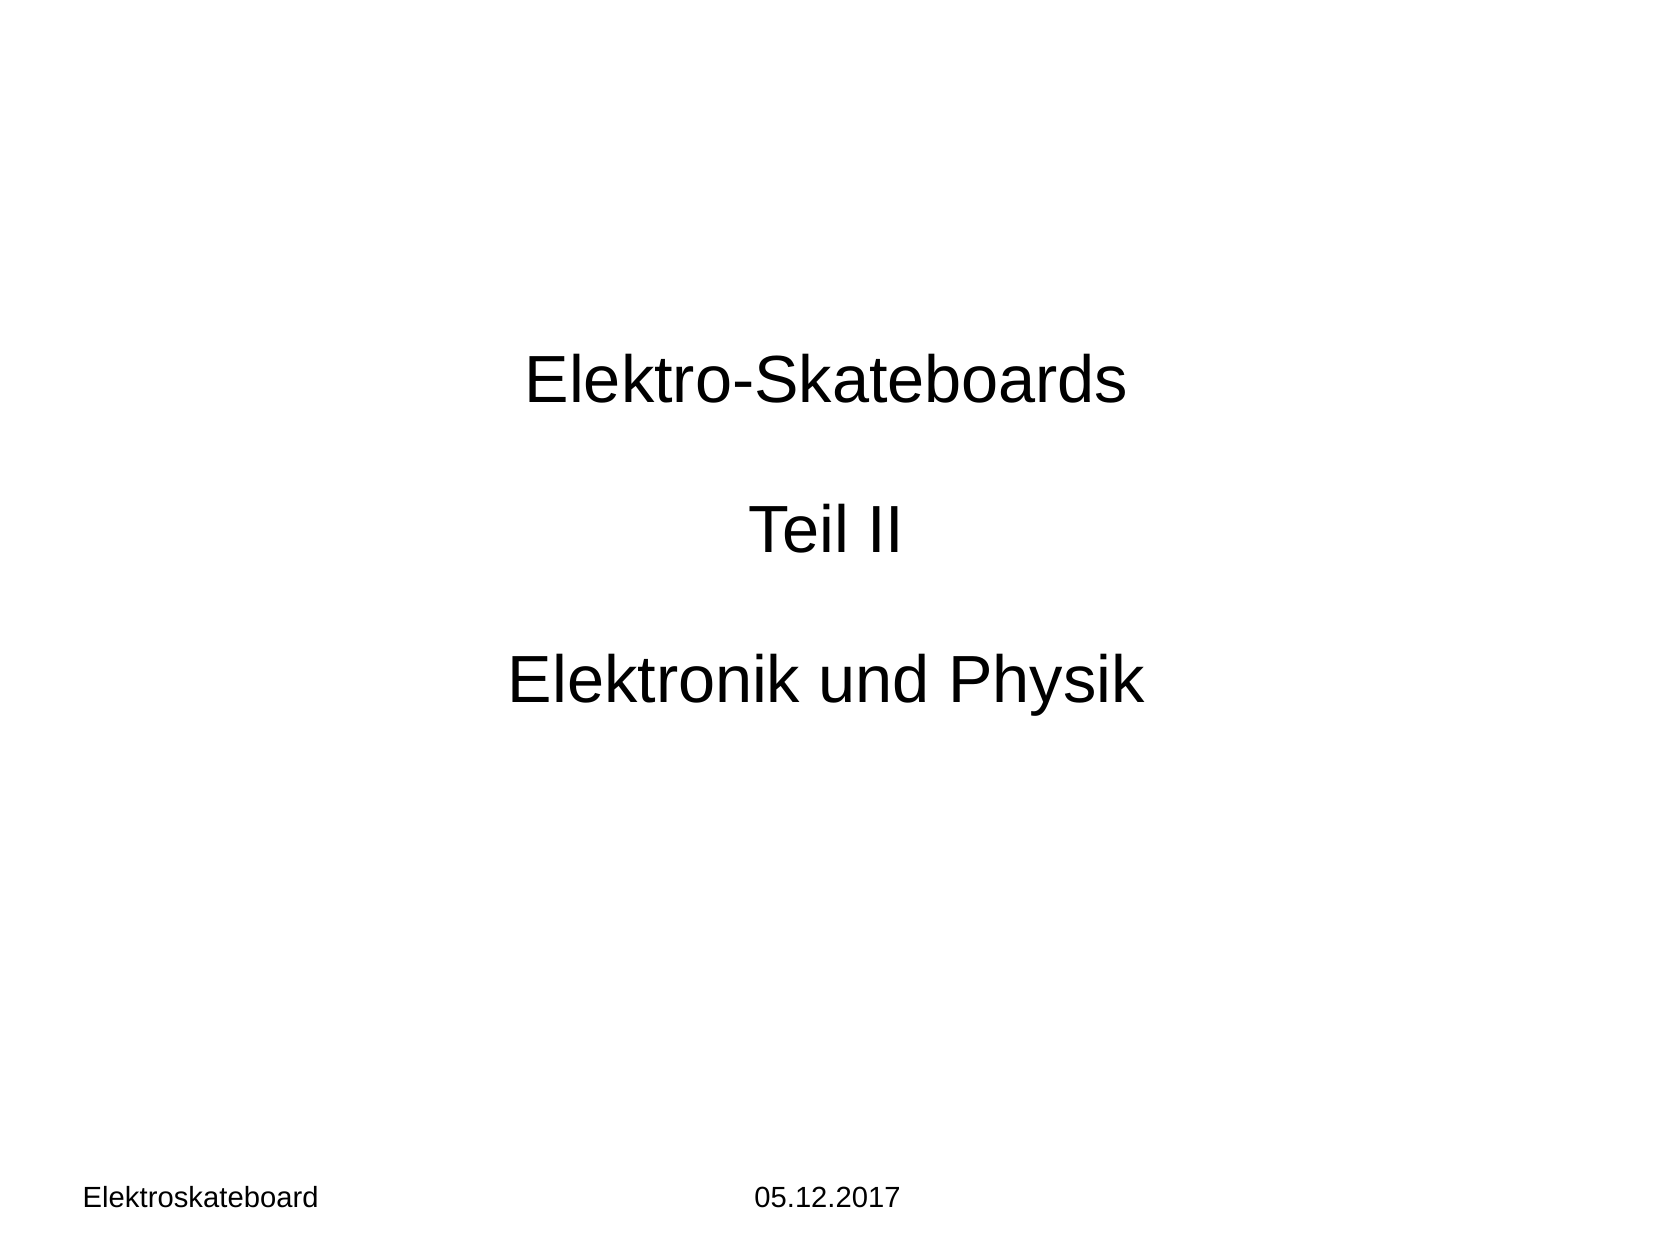

# Elektro-Skateboards
Teil II
Elektronik und Physik